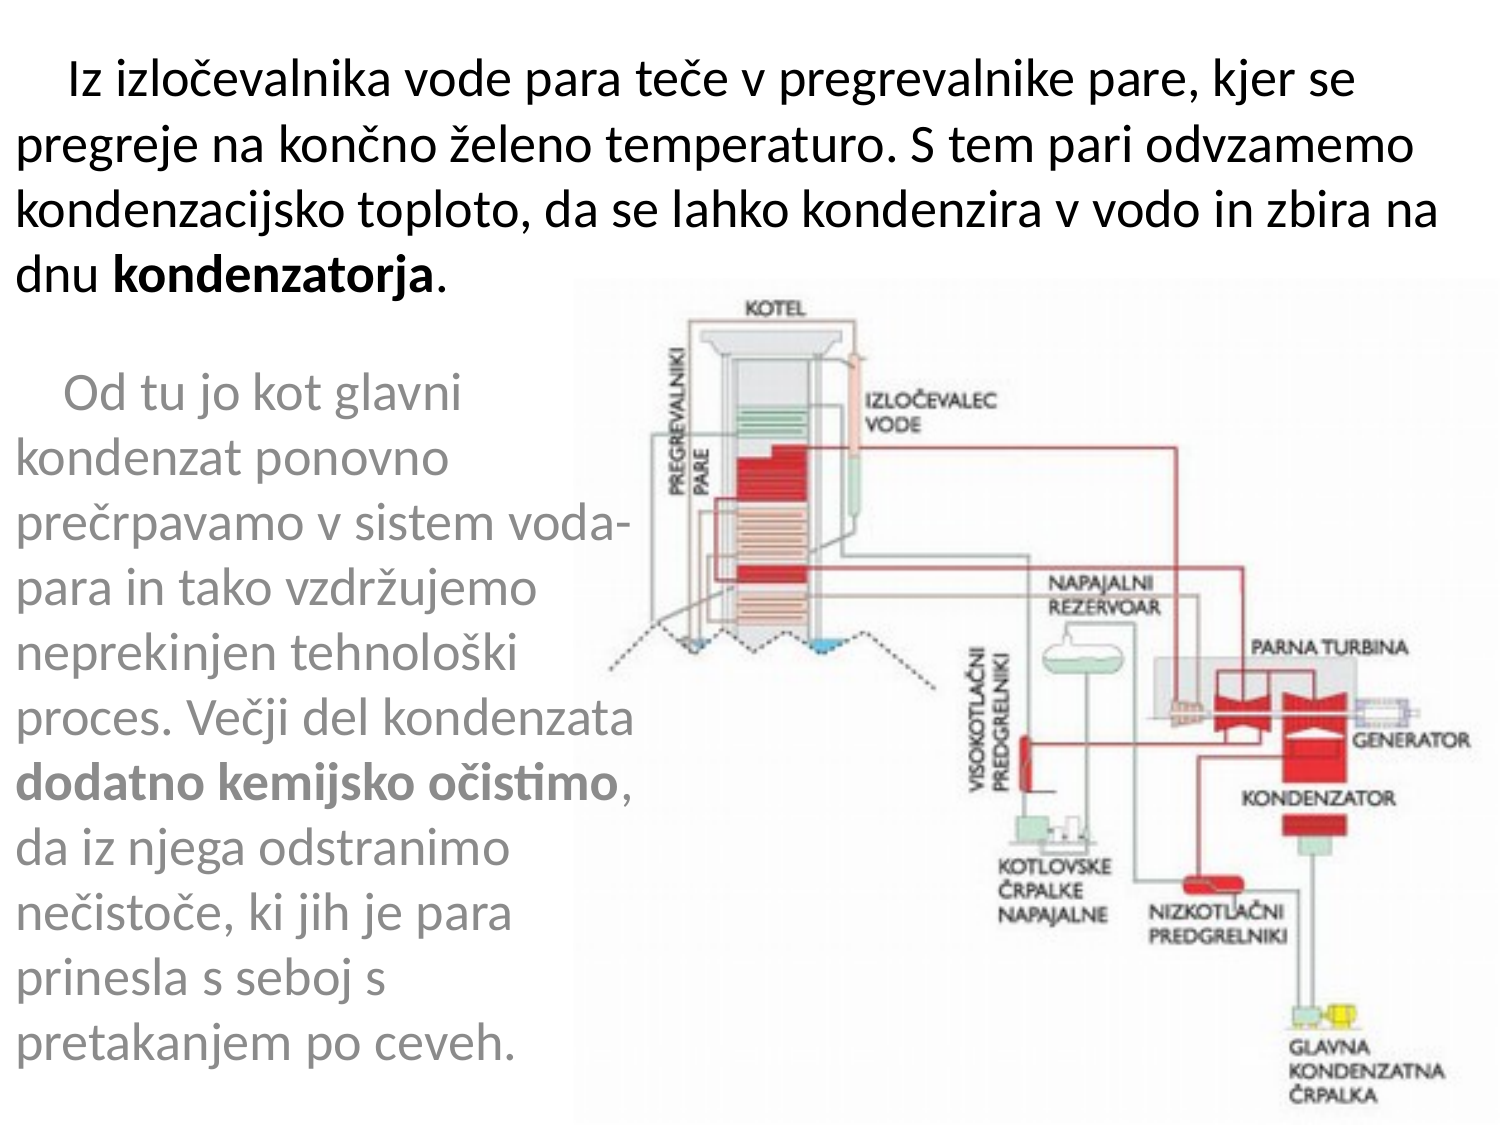

# Iz izločevalnika vode para teče v pregrevalnike pare, kjer se pregreje na končno želeno temperaturo. S tem pari odvzamemo kondenzacijsko toploto, da se lahko kondenzira v vodo in zbira na dnu kondenzatorja.
 Od tu jo kot glavni kondenzat ponovno prečrpavamo v sistem voda-para in tako vzdržujemo neprekinjen tehnološki proces. Večji del kondenzata dodatno kemijsko očistimo, da iz njega odstranimo nečistoče, ki jih je para prinesla s seboj s pretakanjem po ceveh.